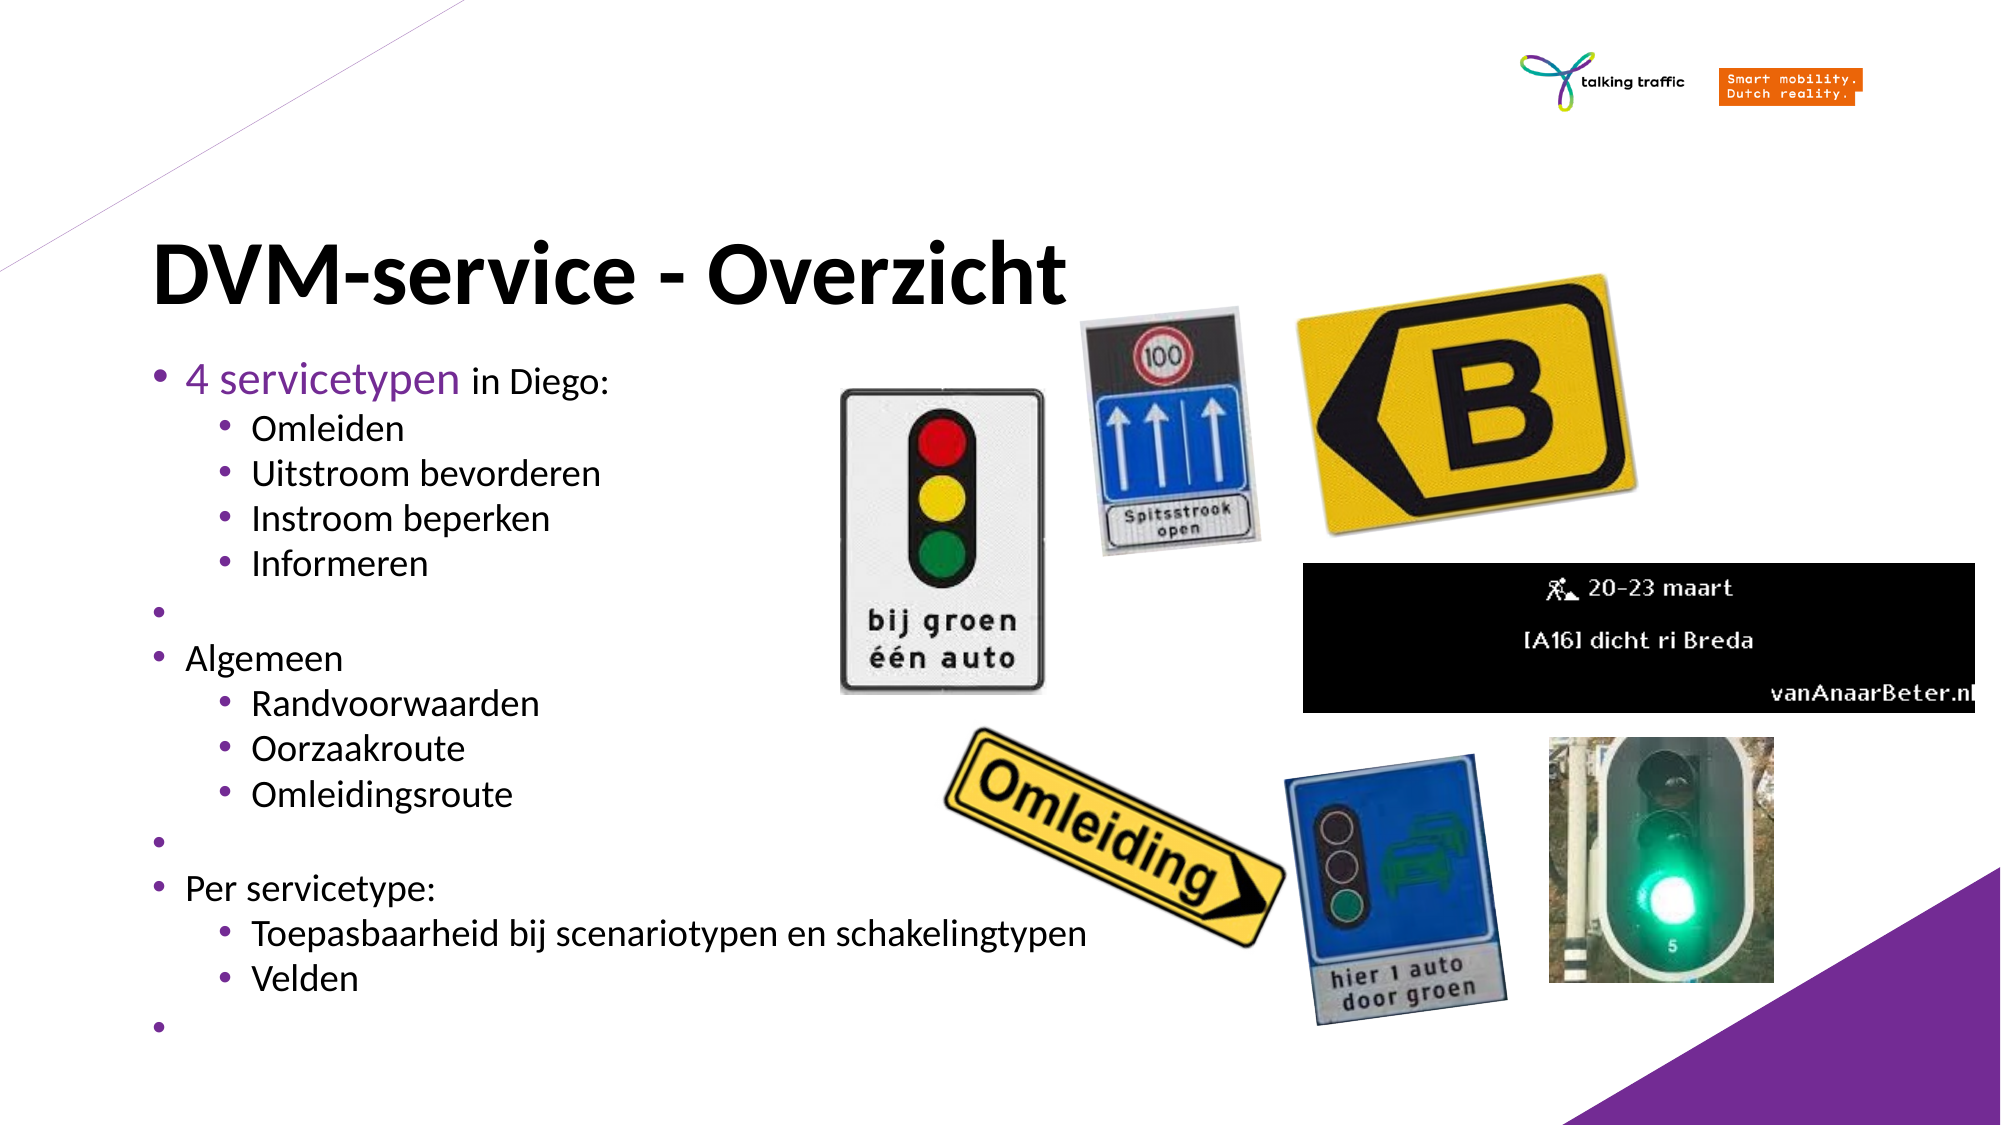

DVM-service - Overzicht
# 4 servicetypen in Diego:
Omleiden
Uitstroom bevorderen
Instroom beperken
Informeren
Algemeen
Randvoorwaarden
Oorzaakroute
Omleidingsroute
Per servicetype:
Toepasbaarheid bij scenariotypen en schakelingtypen
Velden
49